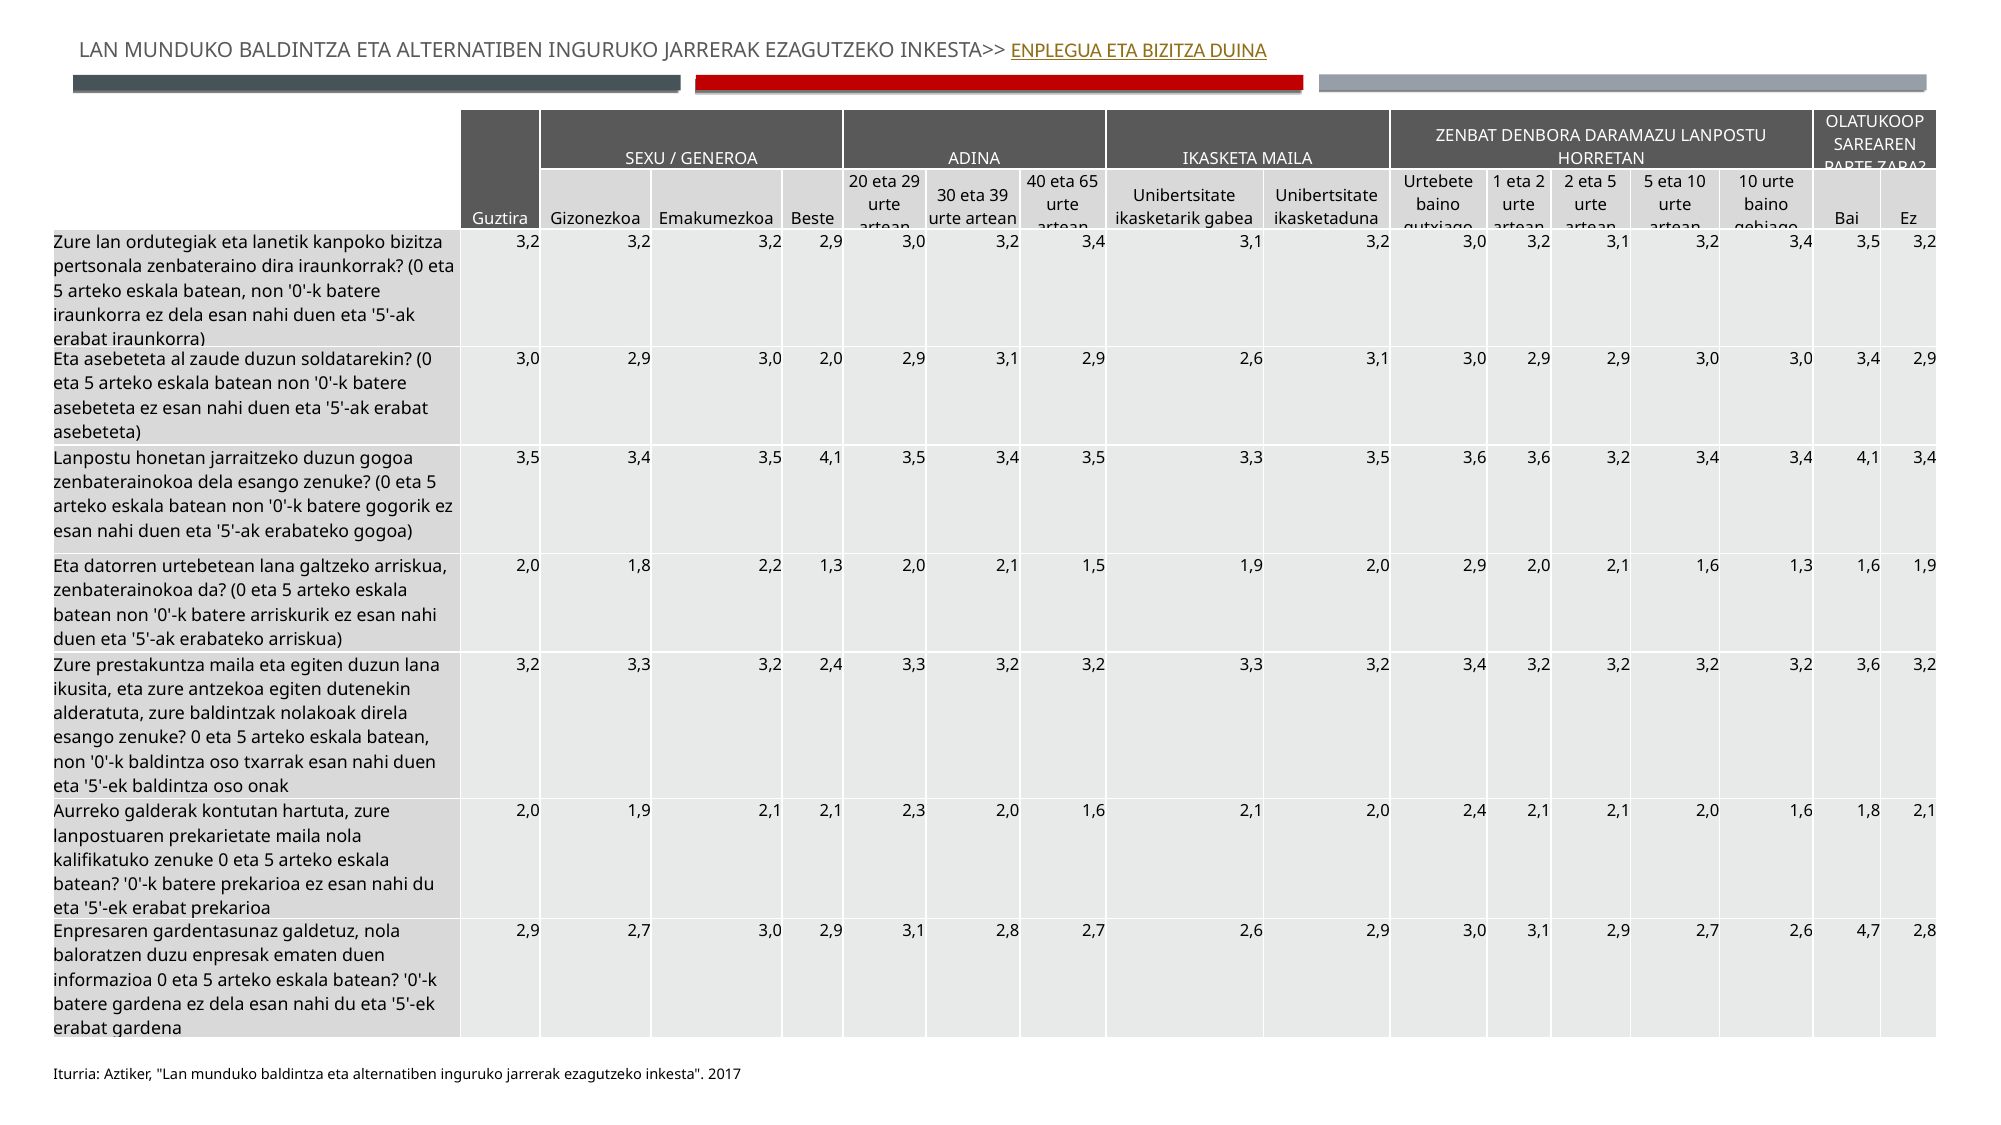

LAN MUNDUKO BALDINTZA ETA ALTERNATIBEN INGURUKO JARRERAK EZAGUTZEKO INKESTA>> ENPLEGUA ETA BIZITZA DUINA
| | Guztira | SEXU / GENEROA | | | ADINA | | | IKASKETA MAILA | | ZENBAT DENBORA DARAMAZU LANPOSTU HORRETAN | | | | | OLATUKOOP SAREAREN PARTE ZARA? | |
| --- | --- | --- | --- | --- | --- | --- | --- | --- | --- | --- | --- | --- | --- | --- | --- | --- |
| | | Gizonezkoa | Emakumezkoa | Beste | 20 eta 29 urte artean | 30 eta 39 urte artean | 40 eta 65 urte artean | Unibertsitate ikasketarik gabea | Unibertsitate ikasketaduna | Urtebete baino gutxiago | 1 eta 2 urte artean | 2 eta 5 urte artean | 5 eta 10 urte artean | 10 urte baino gehiago | Bai | Ez |
| Zure lan ordutegiak eta lanetik kanpoko bizitza pertsonala zenbateraino dira iraunkorrak? (0 eta 5 arteko eskala batean, non '0'-k batere iraunkorra ez dela esan nahi duen eta '5'-ak erabat iraunkorra) | 3,2 | 3,2 | 3,2 | 2,9 | 3,0 | 3,2 | 3,4 | 3,1 | 3,2 | 3,0 | 3,2 | 3,1 | 3,2 | 3,4 | 3,5 | 3,2 |
| Eta asebeteta al zaude duzun soldatarekin? (0 eta 5 arteko eskala batean non '0'-k batere asebeteta ez esan nahi duen eta '5'-ak erabat asebeteta) | 3,0 | 2,9 | 3,0 | 2,0 | 2,9 | 3,1 | 2,9 | 2,6 | 3,1 | 3,0 | 2,9 | 2,9 | 3,0 | 3,0 | 3,4 | 2,9 |
| Lanpostu honetan jarraitzeko duzun gogoa zenbaterainokoa dela esango zenuke? (0 eta 5 arteko eskala batean non '0'-k batere gogorik ez esan nahi duen eta '5'-ak erabateko gogoa) | 3,5 | 3,4 | 3,5 | 4,1 | 3,5 | 3,4 | 3,5 | 3,3 | 3,5 | 3,6 | 3,6 | 3,2 | 3,4 | 3,4 | 4,1 | 3,4 |
| Eta datorren urtebetean lana galtzeko arriskua, zenbaterainokoa da? (0 eta 5 arteko eskala batean non '0'-k batere arriskurik ez esan nahi duen eta '5'-ak erabateko arriskua) | 2,0 | 1,8 | 2,2 | 1,3 | 2,0 | 2,1 | 1,5 | 1,9 | 2,0 | 2,9 | 2,0 | 2,1 | 1,6 | 1,3 | 1,6 | 1,9 |
| Zure prestakuntza maila eta egiten duzun lana ikusita, eta zure antzekoa egiten dutenekin alderatuta, zure baldintzak nolakoak direla esango zenuke? 0 eta 5 arteko eskala batean, non '0'-k baldintza oso txarrak esan nahi duen eta '5'-ek baldintza oso onak | 3,2 | 3,3 | 3,2 | 2,4 | 3,3 | 3,2 | 3,2 | 3,3 | 3,2 | 3,4 | 3,2 | 3,2 | 3,2 | 3,2 | 3,6 | 3,2 |
| Aurreko galderak kontutan hartuta, zure lanpostuaren prekarietate maila nola kalifikatuko zenuke 0 eta 5 arteko eskala batean? '0'-k batere prekarioa ez esan nahi du eta '5'-ek erabat prekarioa | 2,0 | 1,9 | 2,1 | 2,1 | 2,3 | 2,0 | 1,6 | 2,1 | 2,0 | 2,4 | 2,1 | 2,1 | 2,0 | 1,6 | 1,8 | 2,1 |
| Enpresaren gardentasunaz galdetuz, nola baloratzen duzu enpresak ematen duen informazioa 0 eta 5 arteko eskala batean? '0'-k batere gardena ez dela esan nahi du eta '5'-ek erabat gardena | 2,9 | 2,7 | 3,0 | 2,9 | 3,1 | 2,8 | 2,7 | 2,6 | 2,9 | 3,0 | 3,1 | 2,9 | 2,7 | 2,6 | 4,7 | 2,8 |
| Iturria: Aztiker, "Lan munduko baldintza eta alternatiben inguruko jarrerak ezagutzeko inkesta". 2017 | | | | | | | | | | | | | | | | |